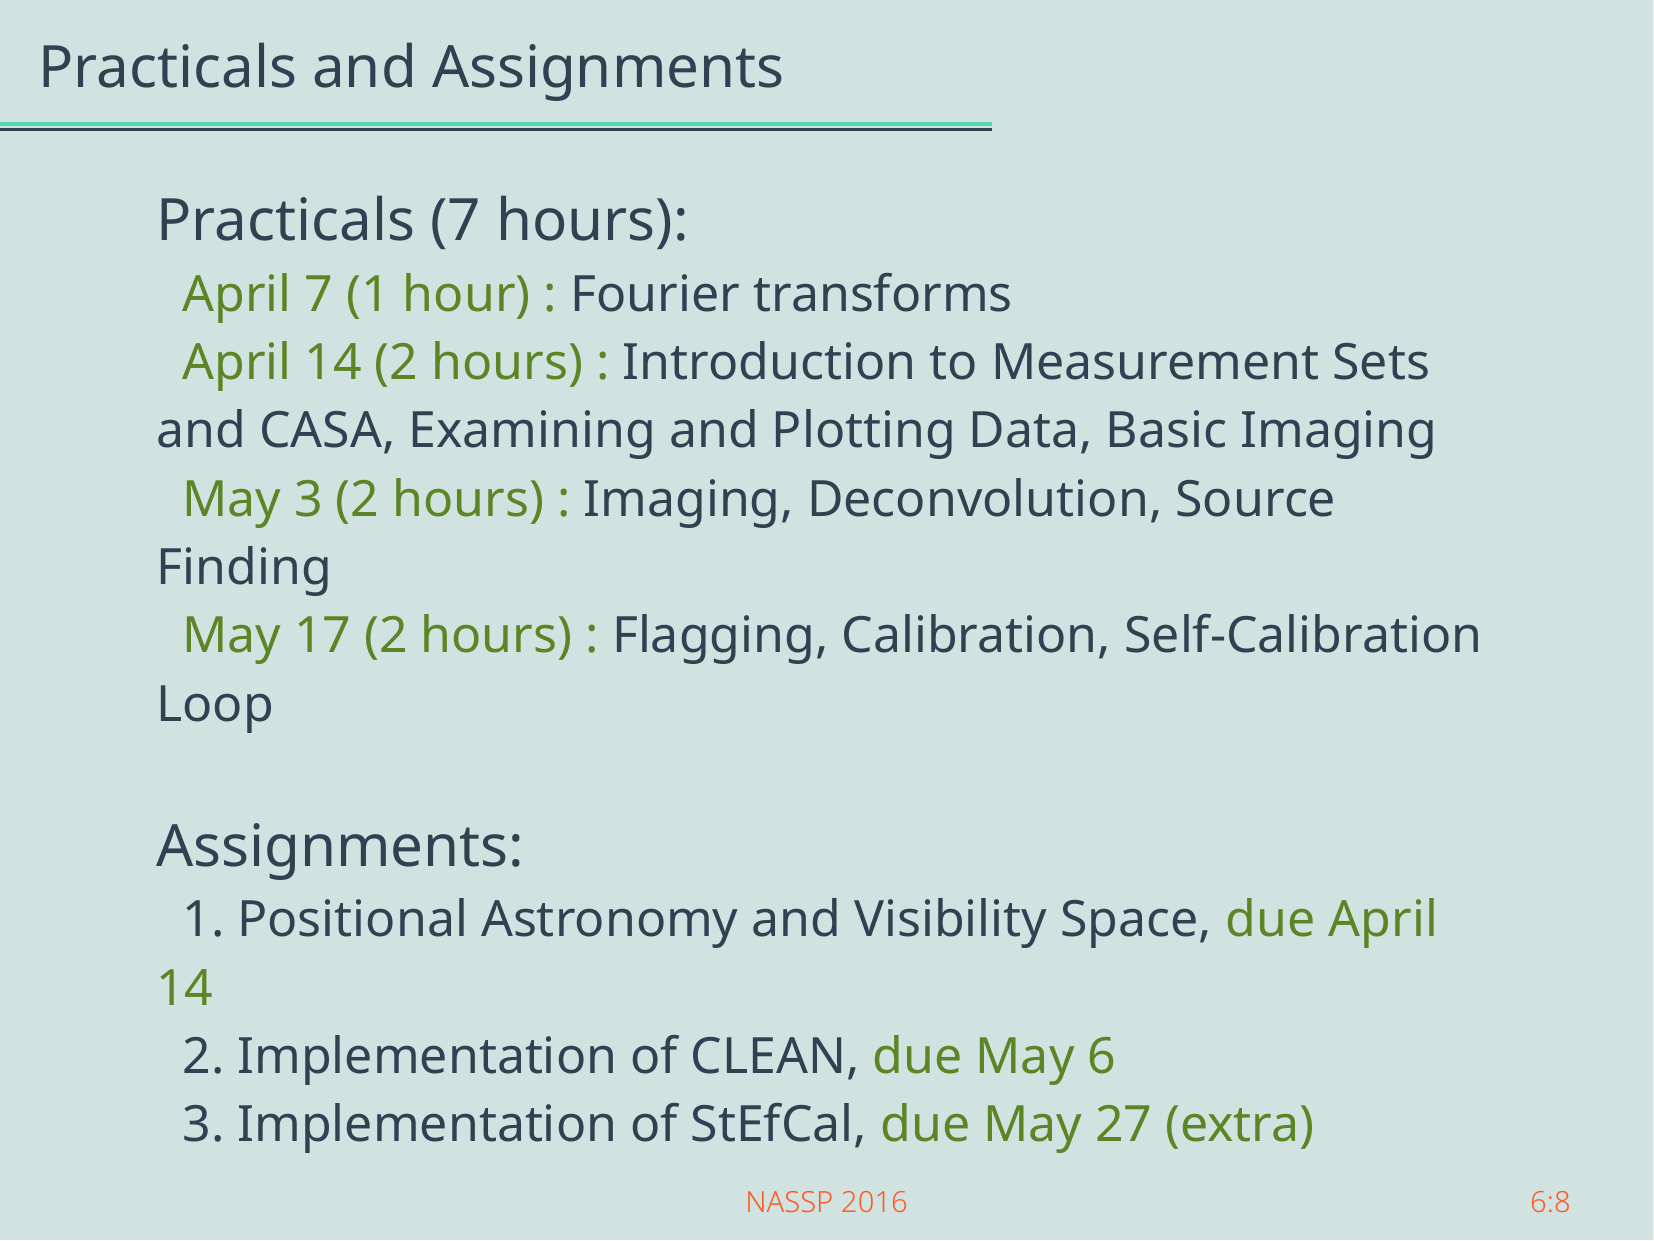

Practicals and Assignments
Practicals (7 hours):
 April 7 (1 hour) : Fourier transforms
 April 14 (2 hours) : Introduction to Measurement Sets and CASA, Examining and Plotting Data, Basic Imaging
 May 3 (2 hours) : Imaging, Deconvolution, Source Finding
 May 17 (2 hours) : Flagging, Calibration, Self-Calibration Loop
Assignments:
 1. Positional Astronomy and Visibility Space, due April 14
 2. Implementation of CLEAN, due May 6
 3. Implementation of StEfCal, due May 27 (extra)
NASSP 2016
6